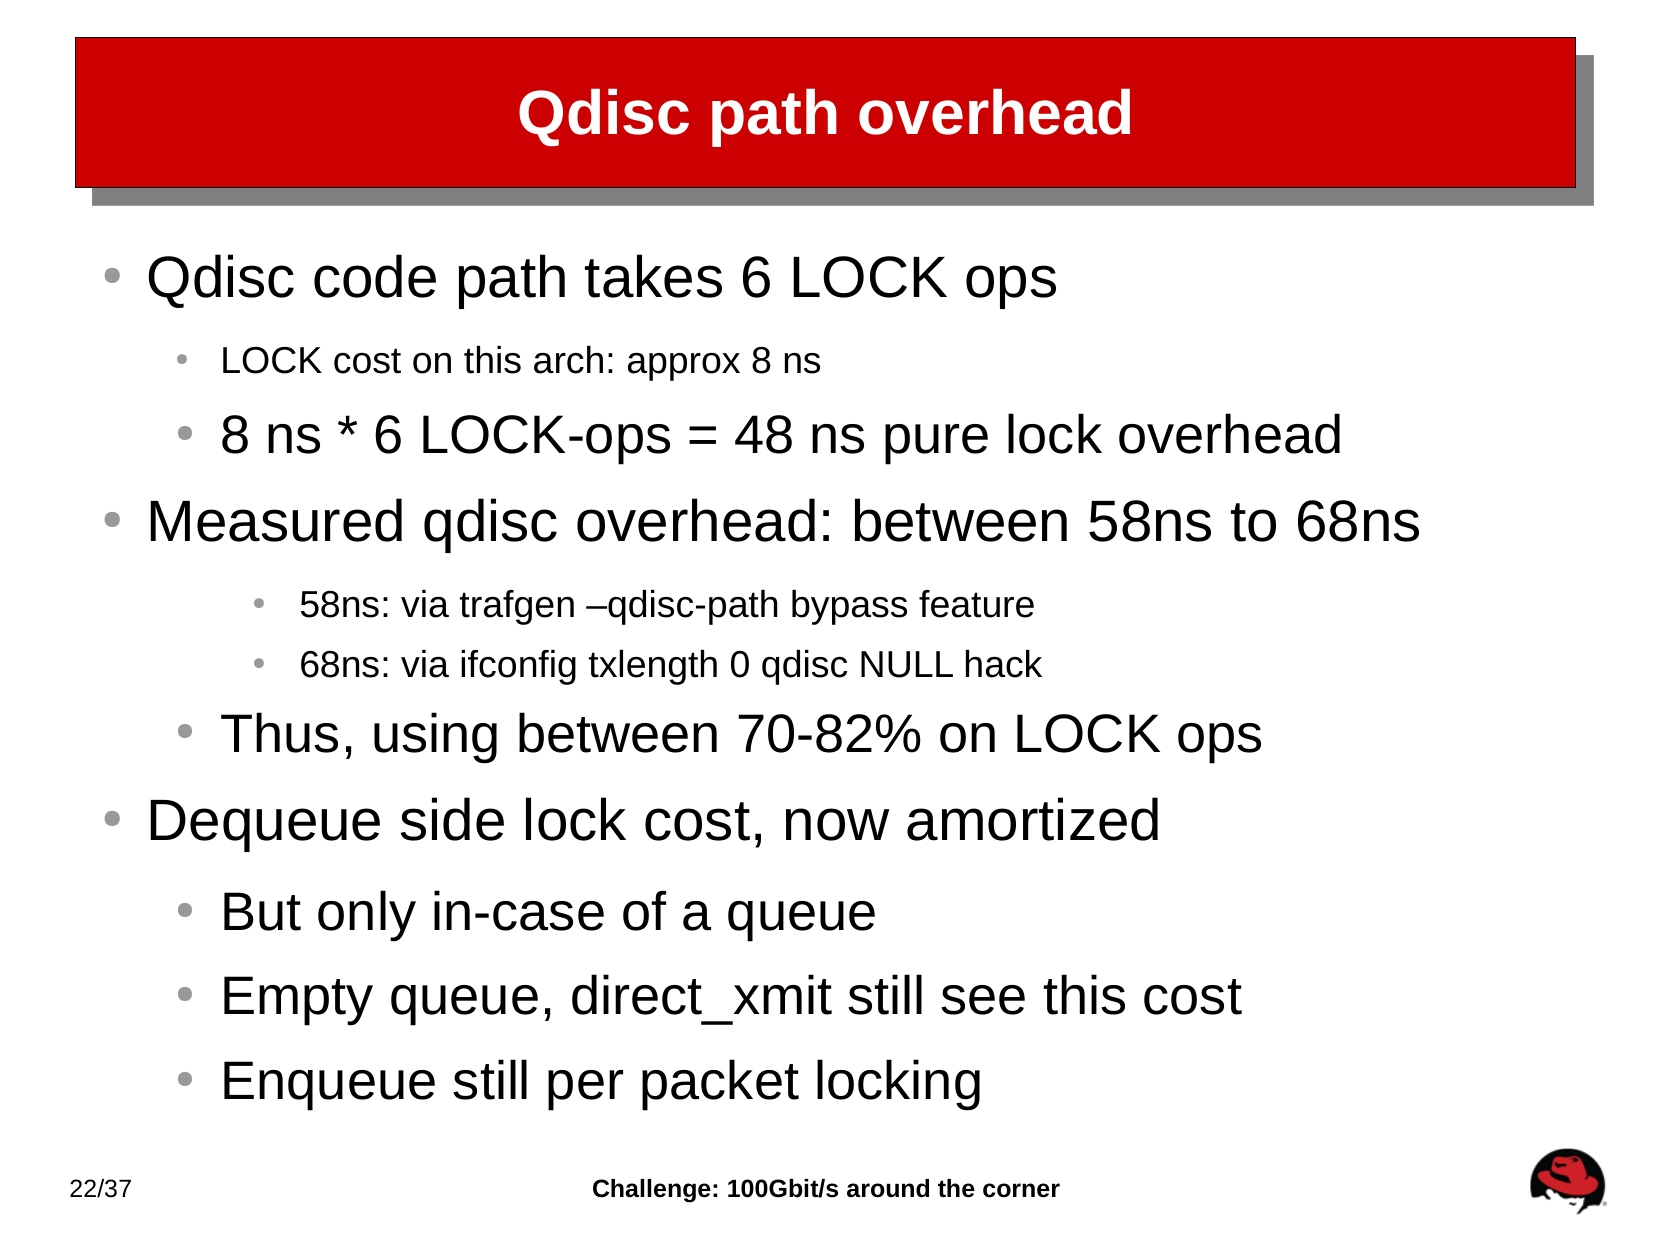

# Qdisc path overhead
Qdisc code path takes 6 LOCK ops
LOCK cost on this arch: approx 8 ns
8 ns * 6 LOCK-ops = 48 ns pure lock overhead
Measured qdisc overhead: between 58ns to 68ns
58ns: via trafgen –qdisc-path bypass feature
68ns: via ifconfig txlength 0 qdisc NULL hack
Thus, using between 70-82% on LOCK ops
Dequeue side lock cost, now amortized
But only in-case of a queue
Empty queue, direct_xmit still see this cost
Enqueue still per packet locking